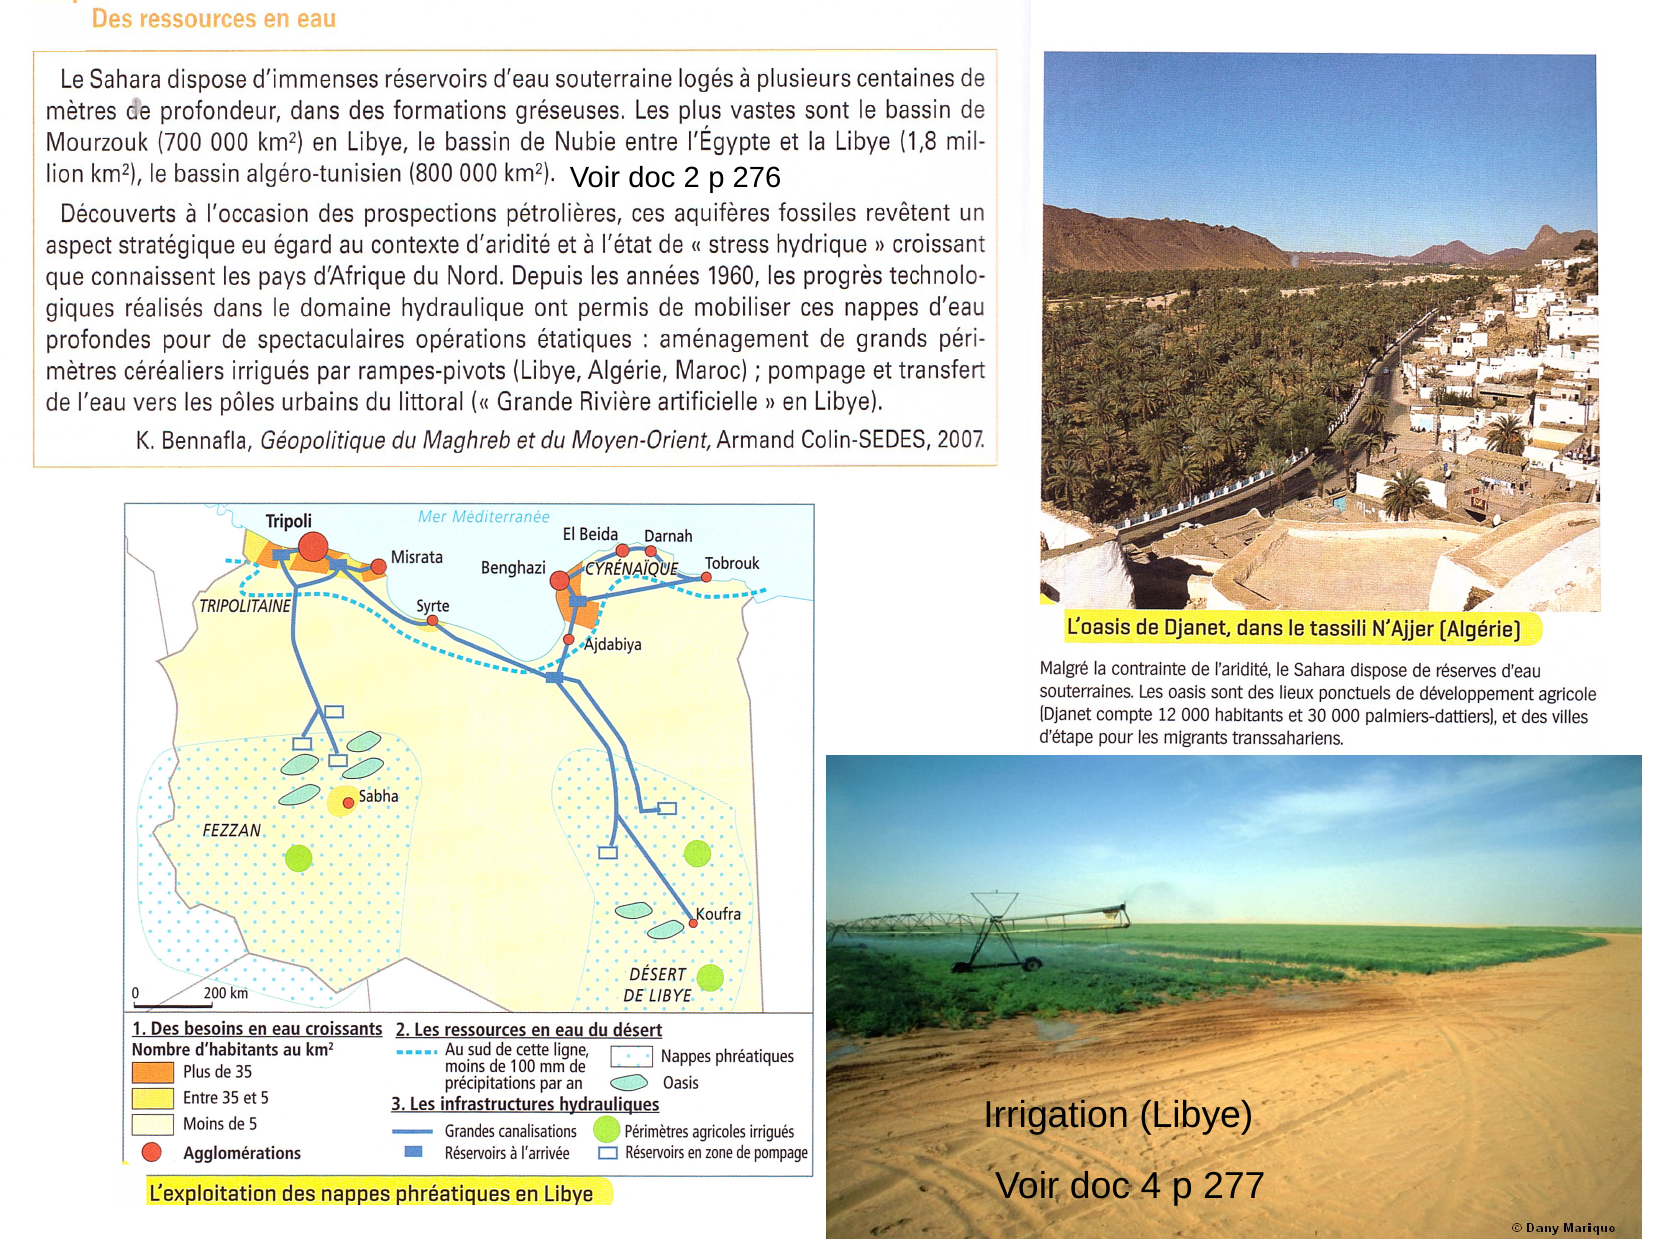

Voir doc 2 p 276
Irrigation (Libye)
Voir doc 4 p 277